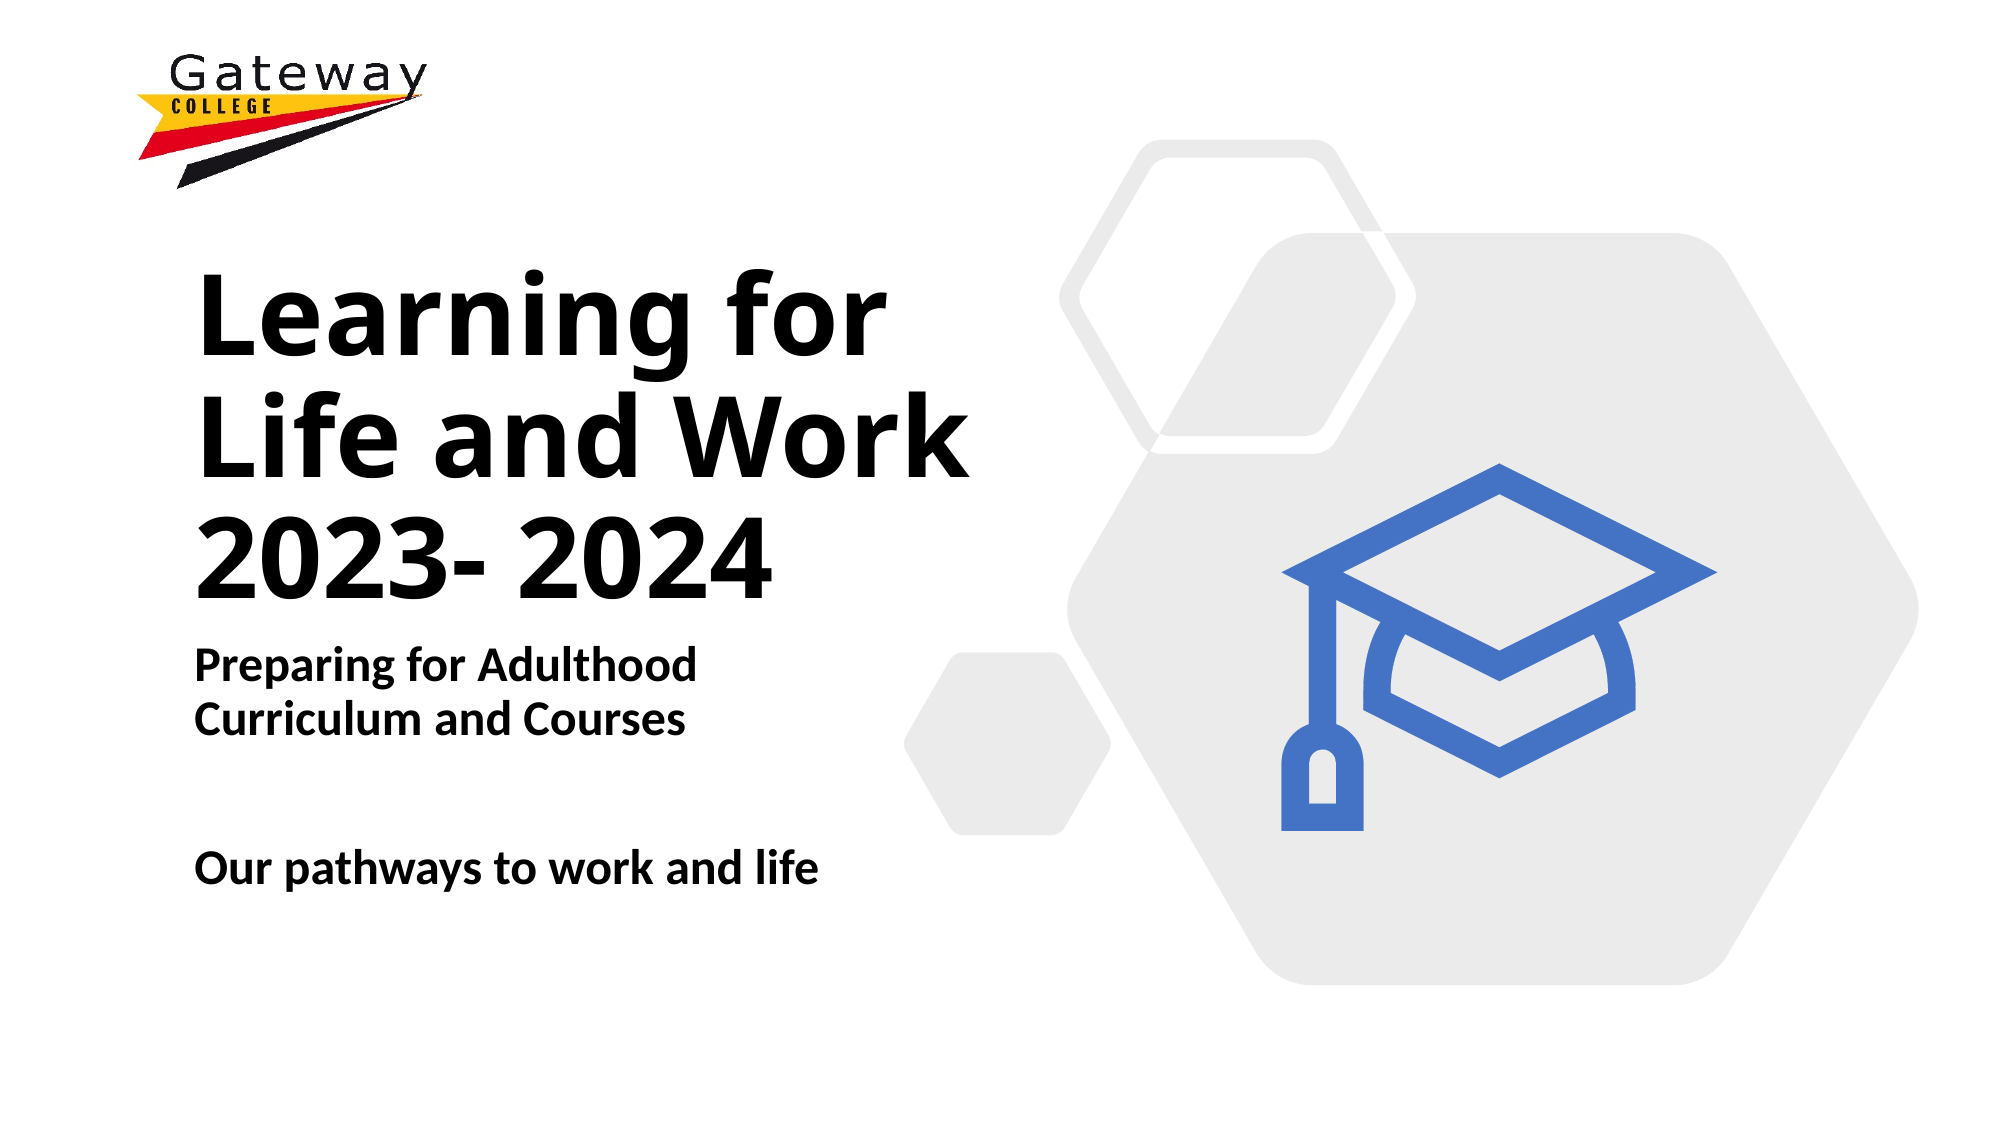

# Learning for Life and Work 2023- 2024
Preparing for Adulthood Curriculum and Courses
Our pathways to work and life